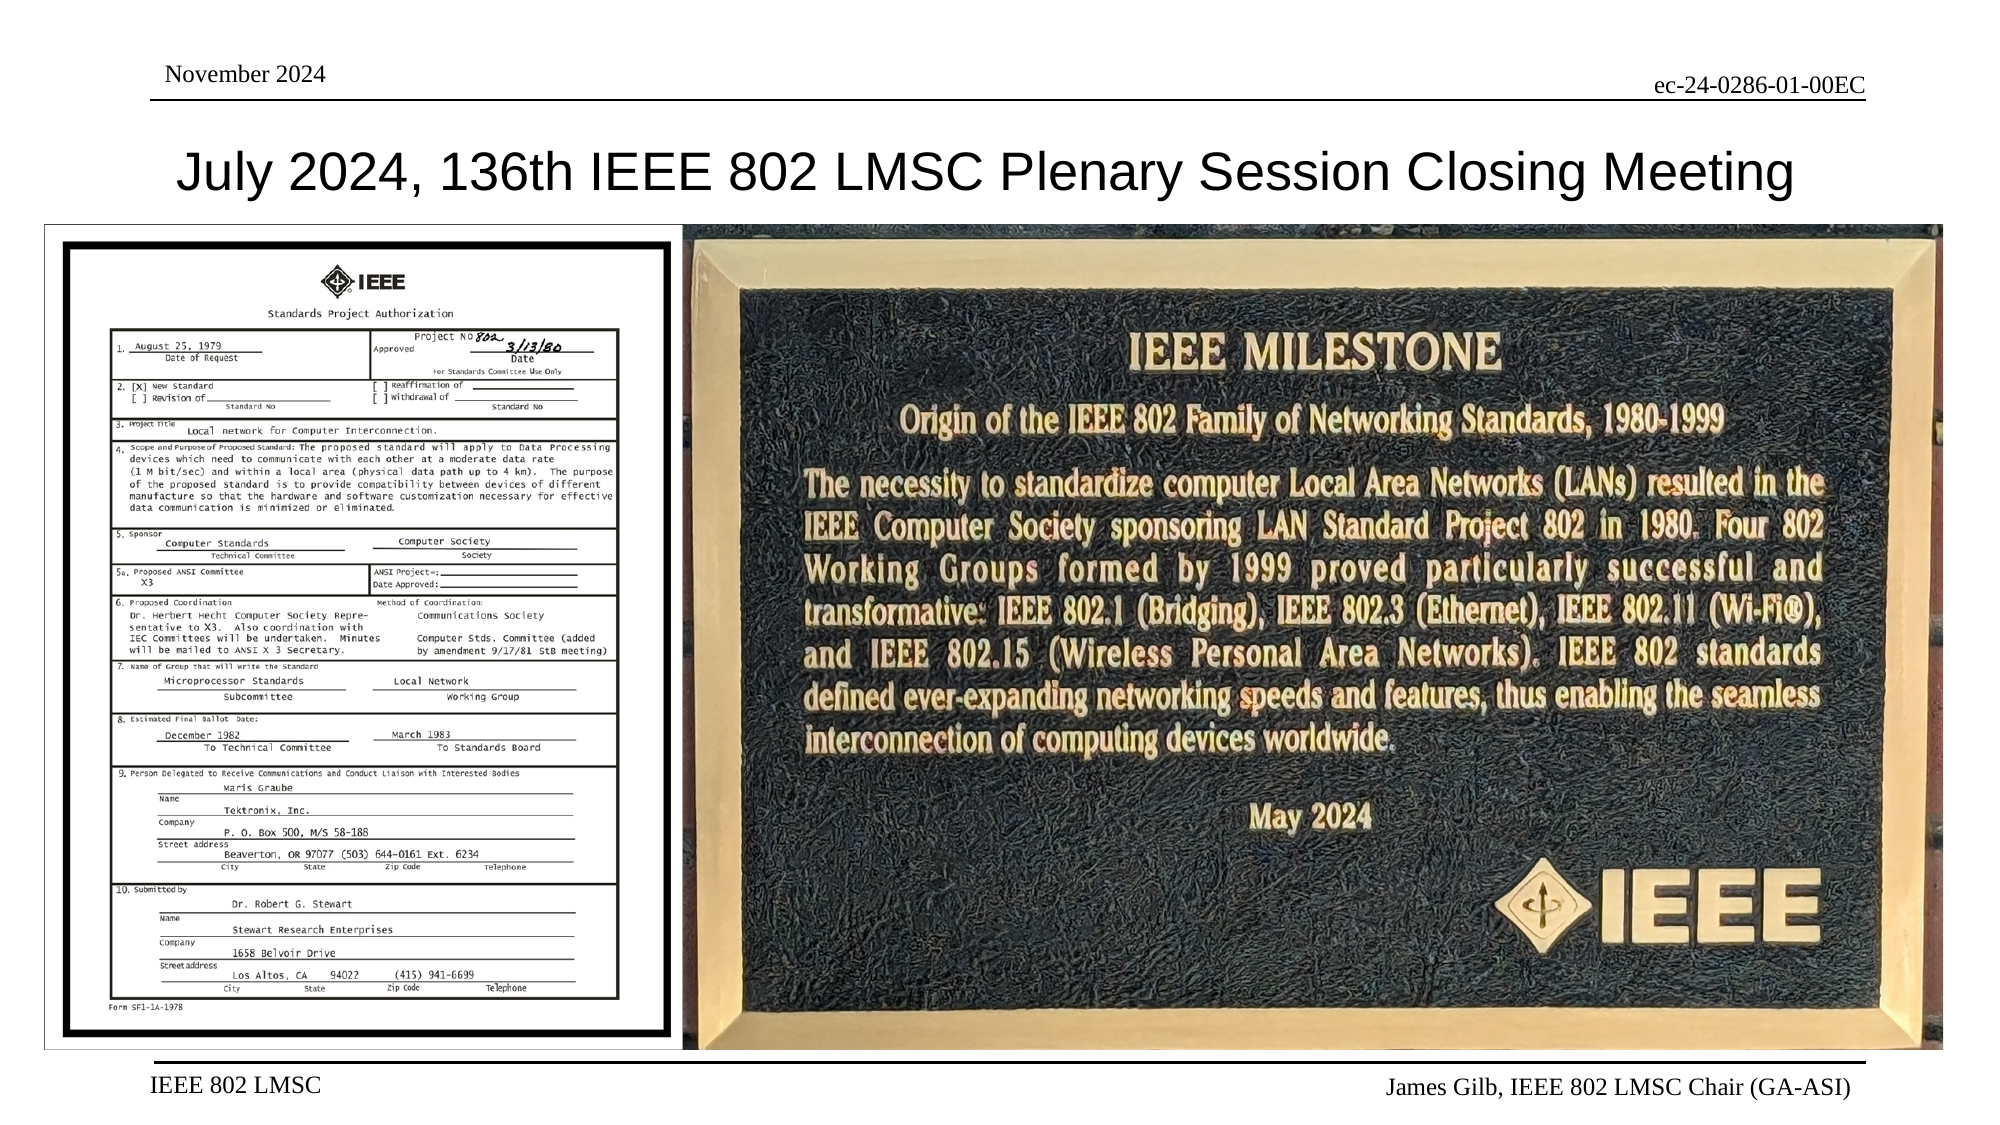

# July 2024, 136th IEEE 802 LMSC Plenary Session Closing Meeting